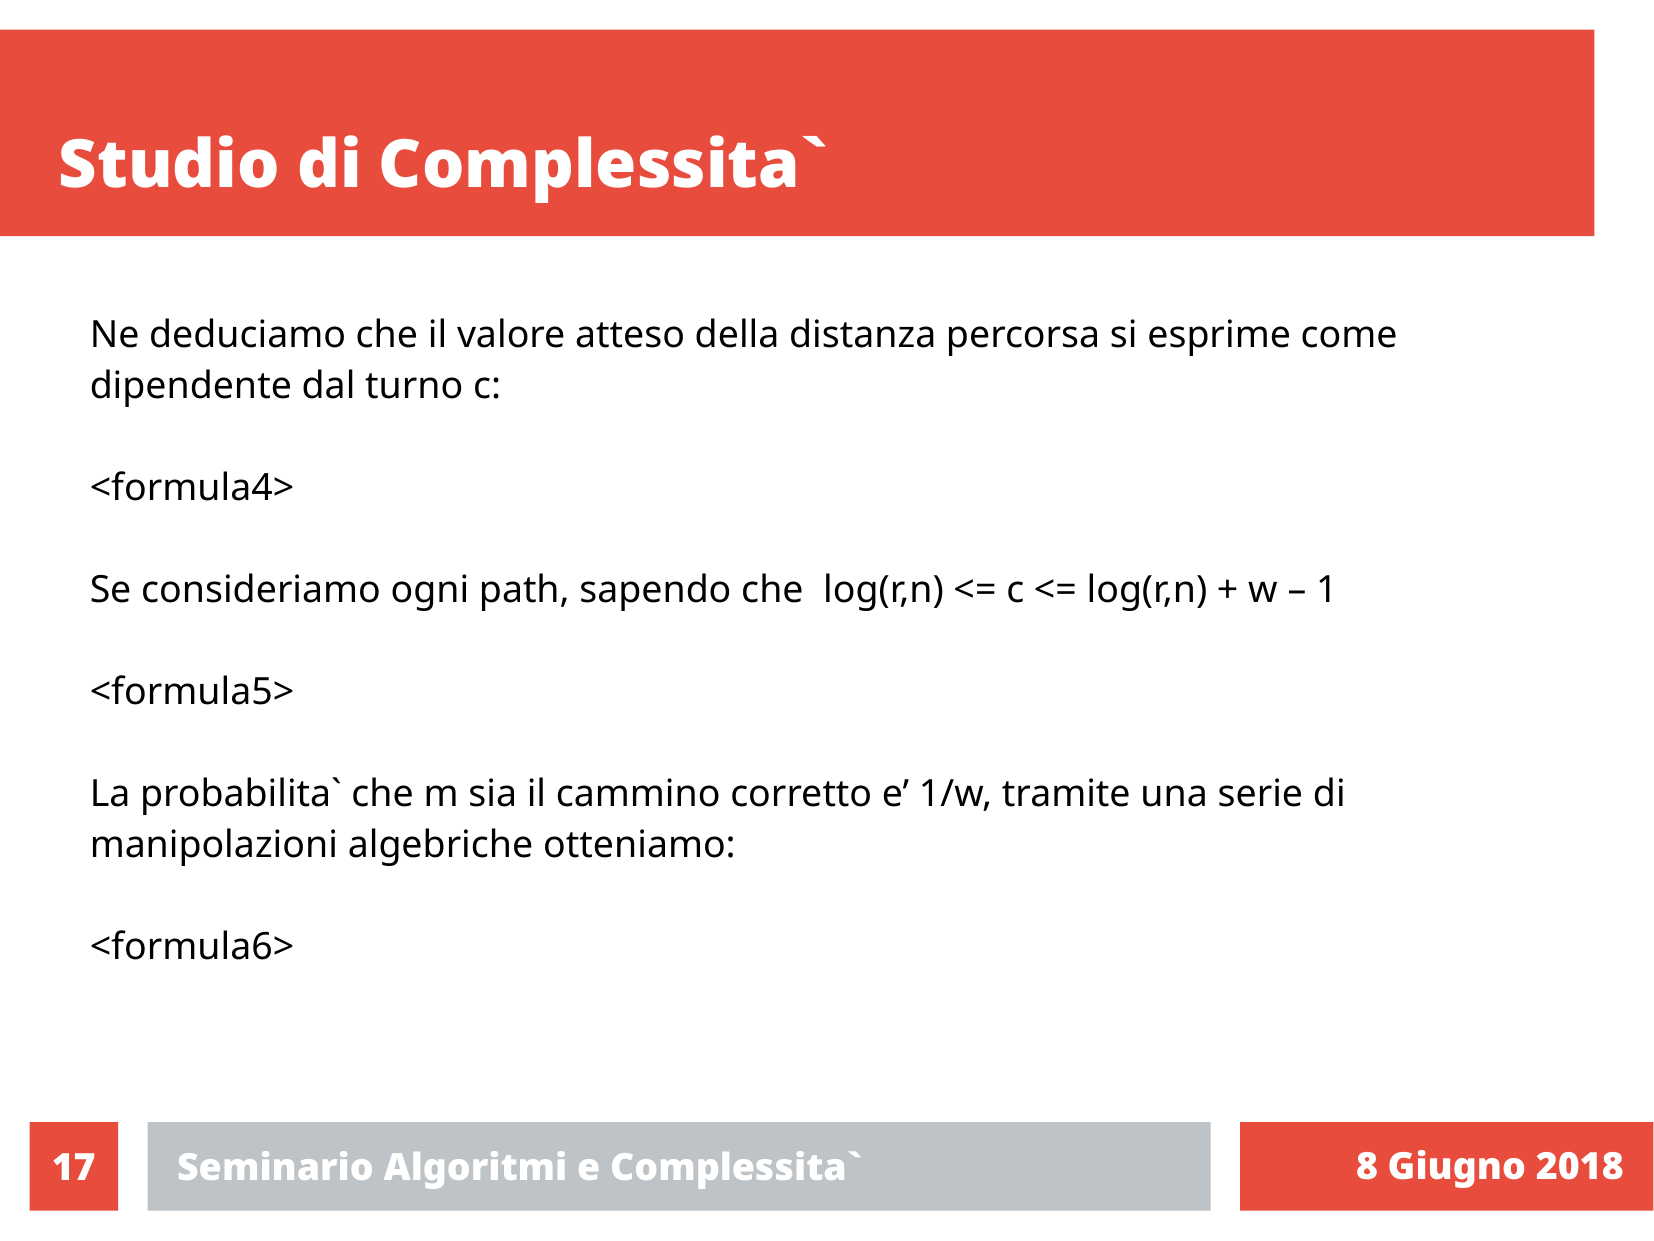

# Studio di Complessita`
Ne deduciamo che il valore atteso della distanza percorsa si esprime come dipendente dal turno c:
<formula4>
Se consideriamo ogni path, sapendo che log(r,n) <= c <= log(r,n) + w – 1
<formula5>
La probabilita` che m sia il cammino corretto e’ 1/w, tramite una serie di manipolazioni algebriche otteniamo:
<formula6>
17
8 Giugno 2018